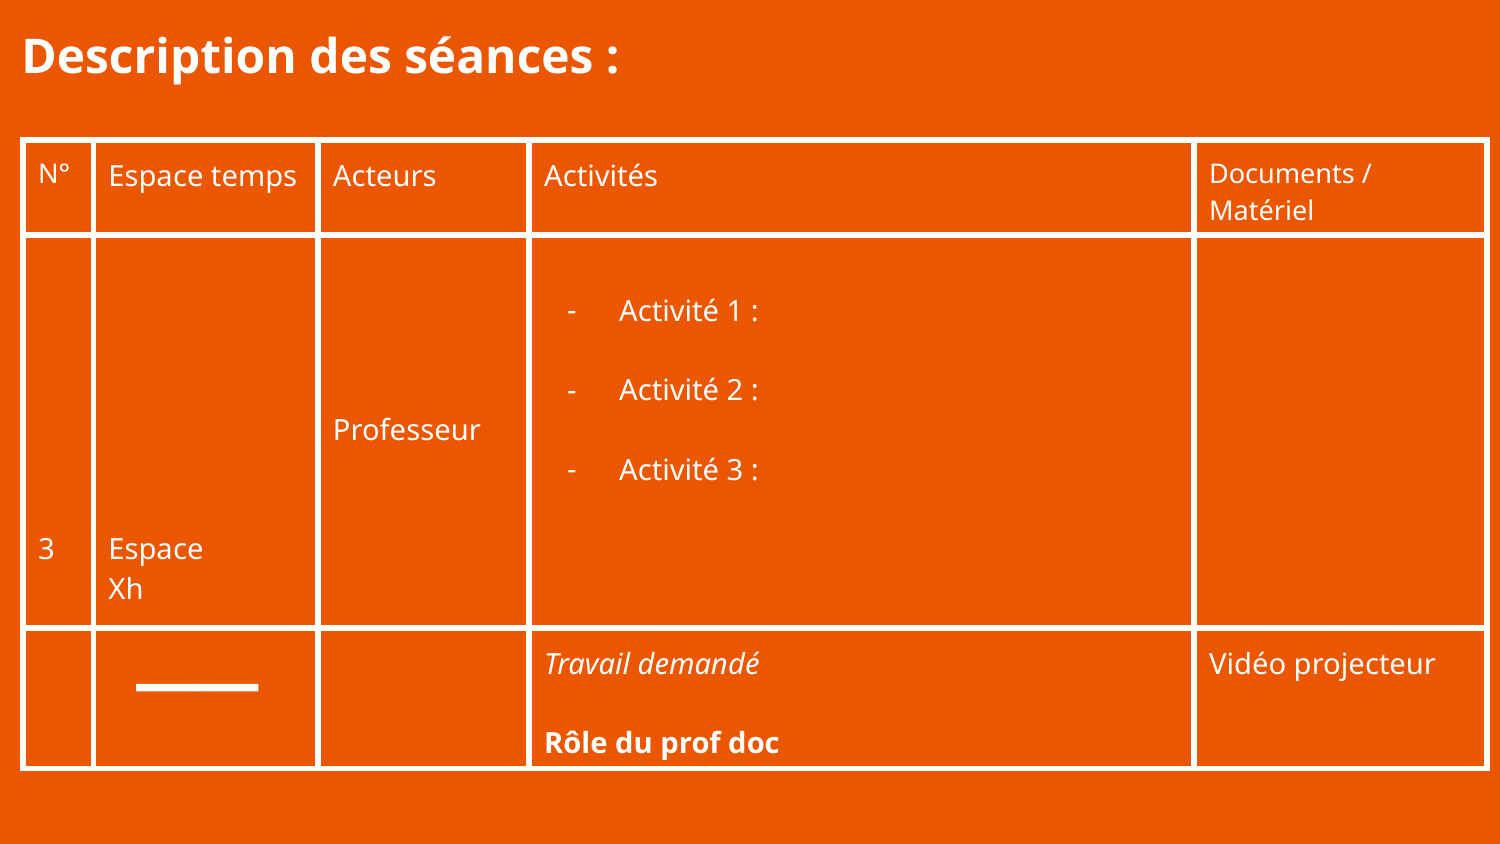

Description des séances :
| N° | Espace temps | Acteurs | Activités | Documents / Matériel |
| --- | --- | --- | --- | --- |
| 3 | Espace Xh | Professeur | Activité 1 : Activité 2 : Activité 3 : | |
| | | | Travail demandé Rôle du prof doc | Vidéo projecteur |